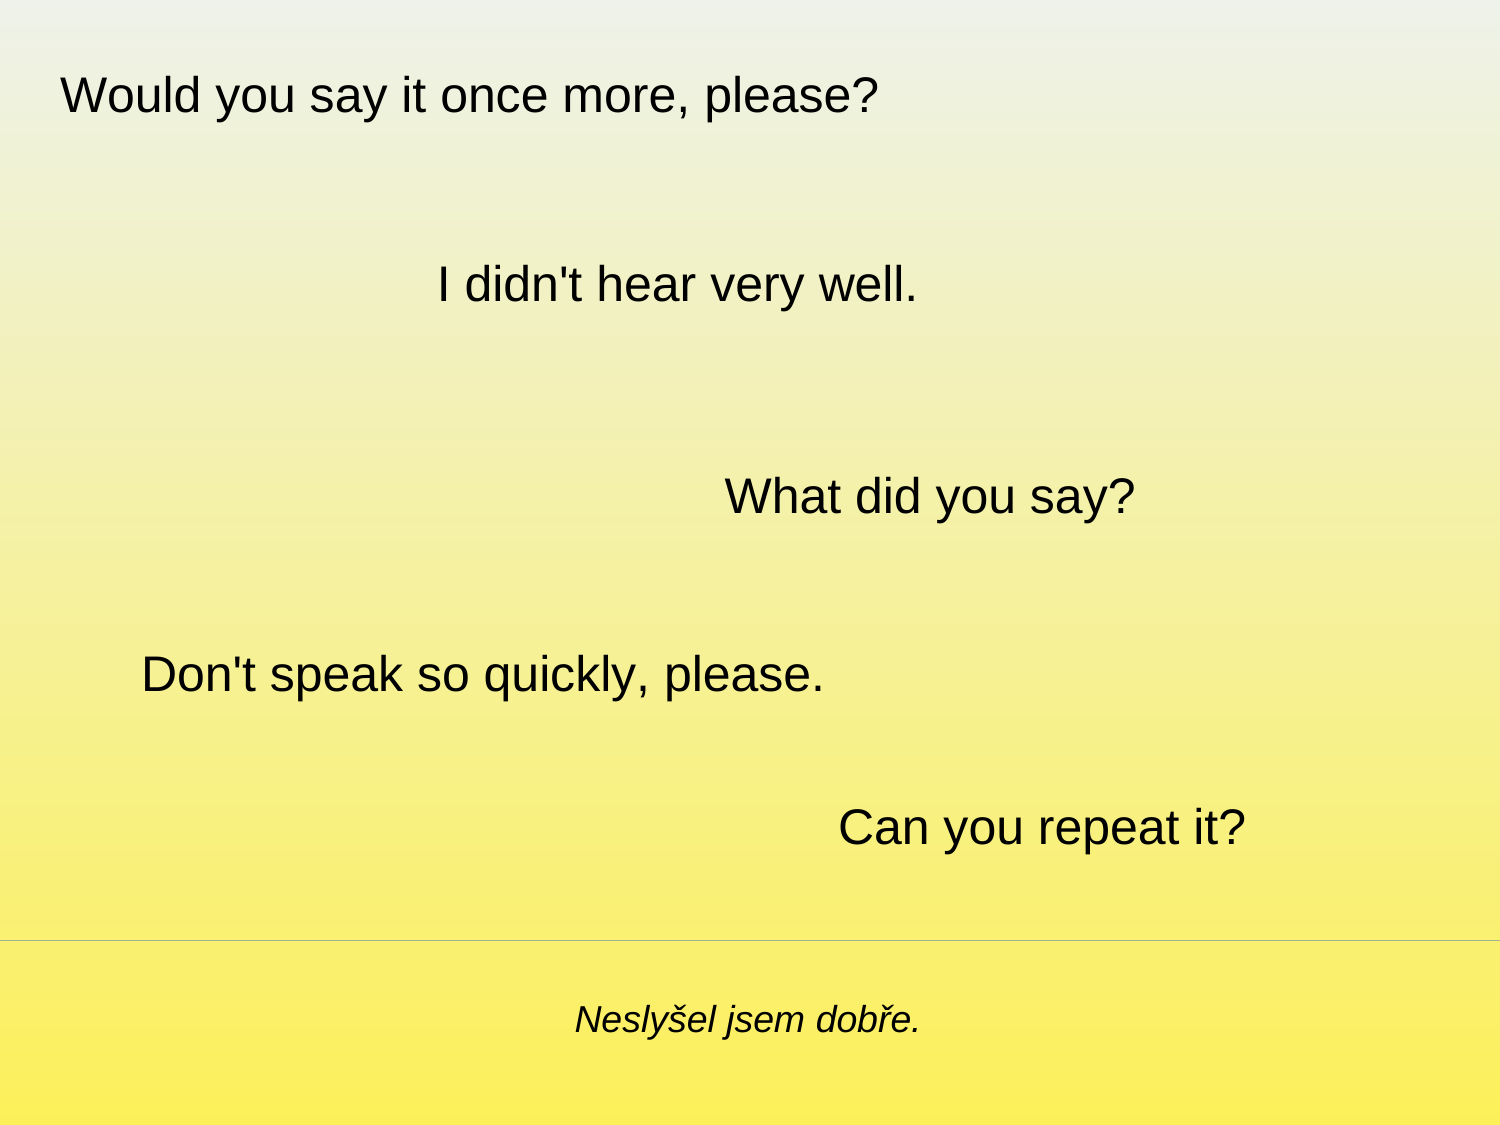

Would you say it once more, please?
I didn't hear very well.
What did you say?
Don't speak so quickly, please.
Can you repeat it?
Neslyšel jsem dobře.